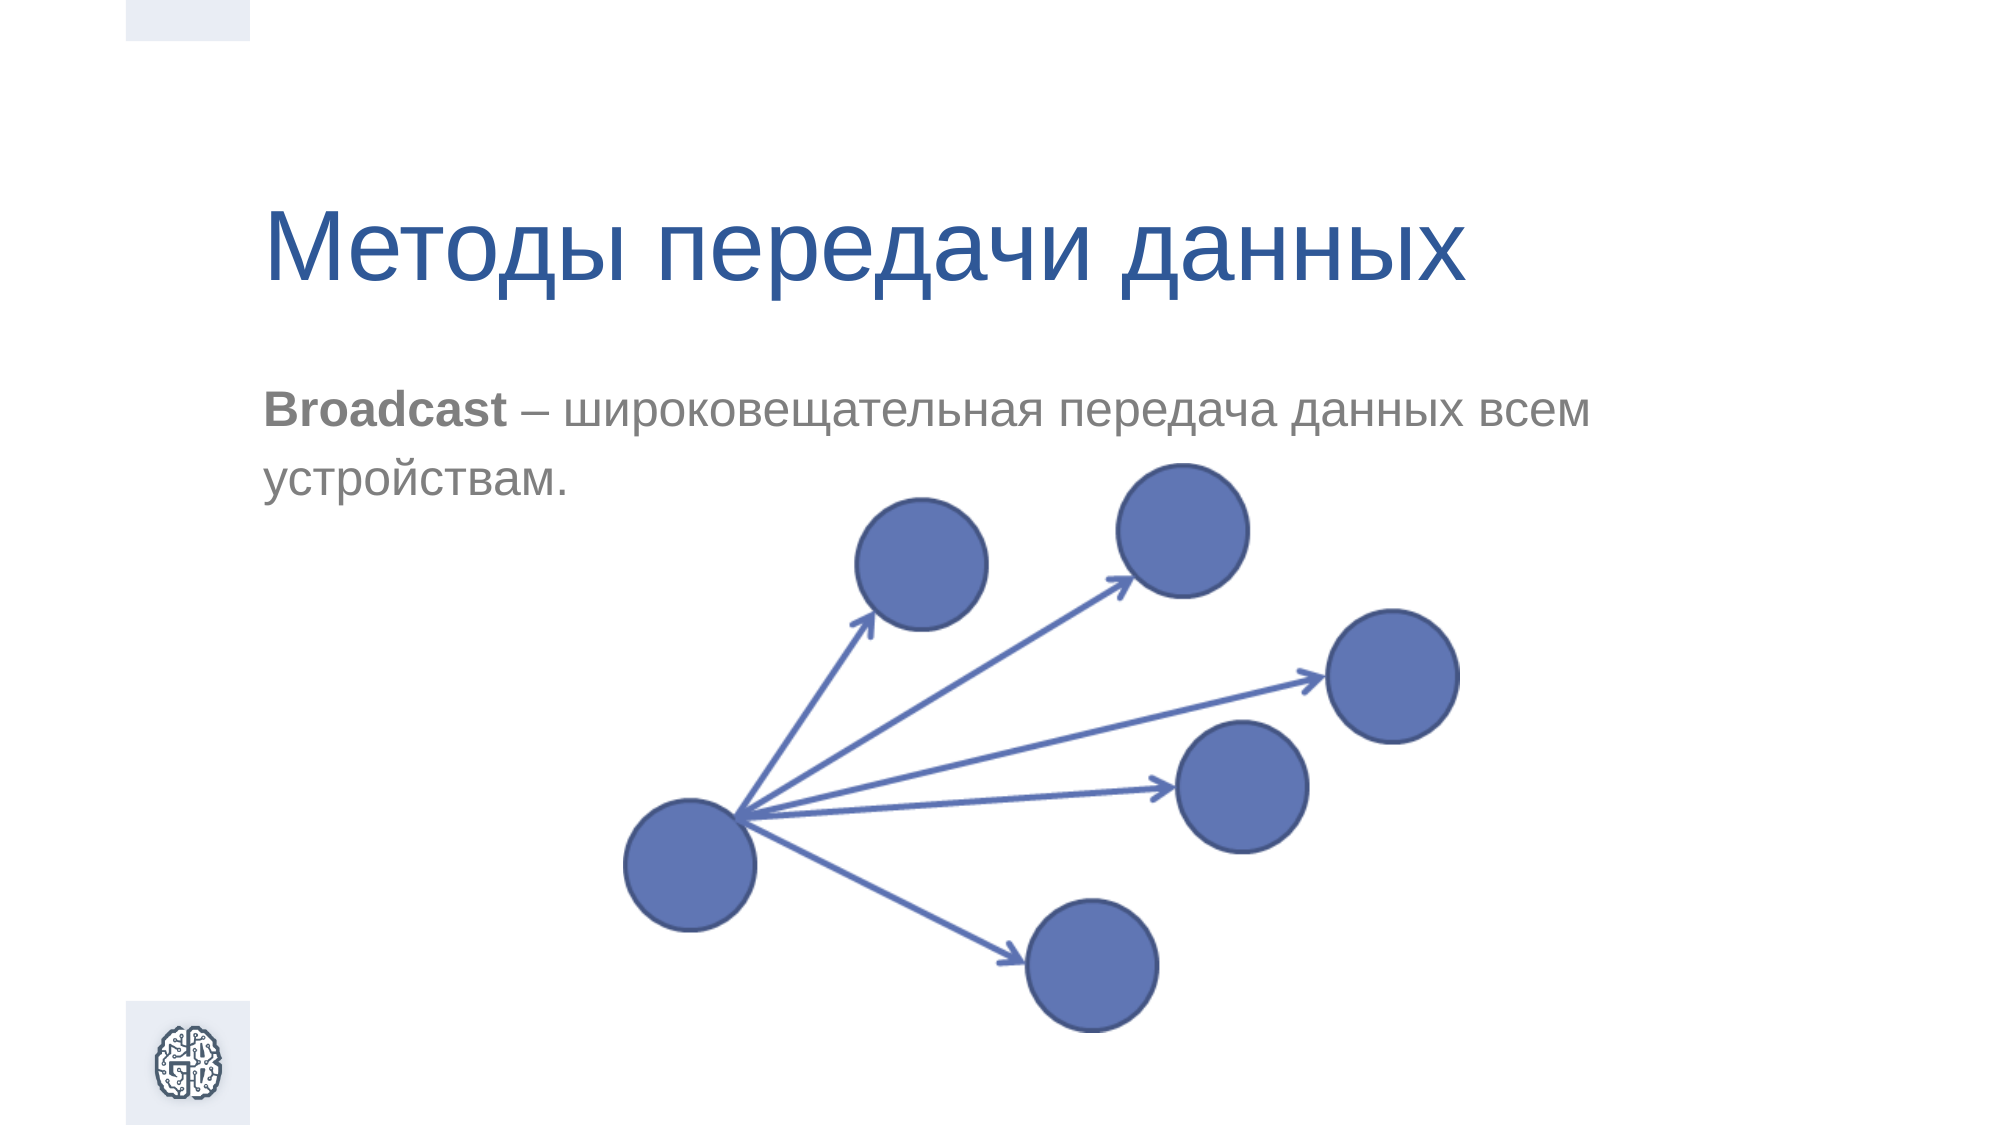

# Методы передачи данных
Broadcast – широковещательная передача данных всем устройствам.